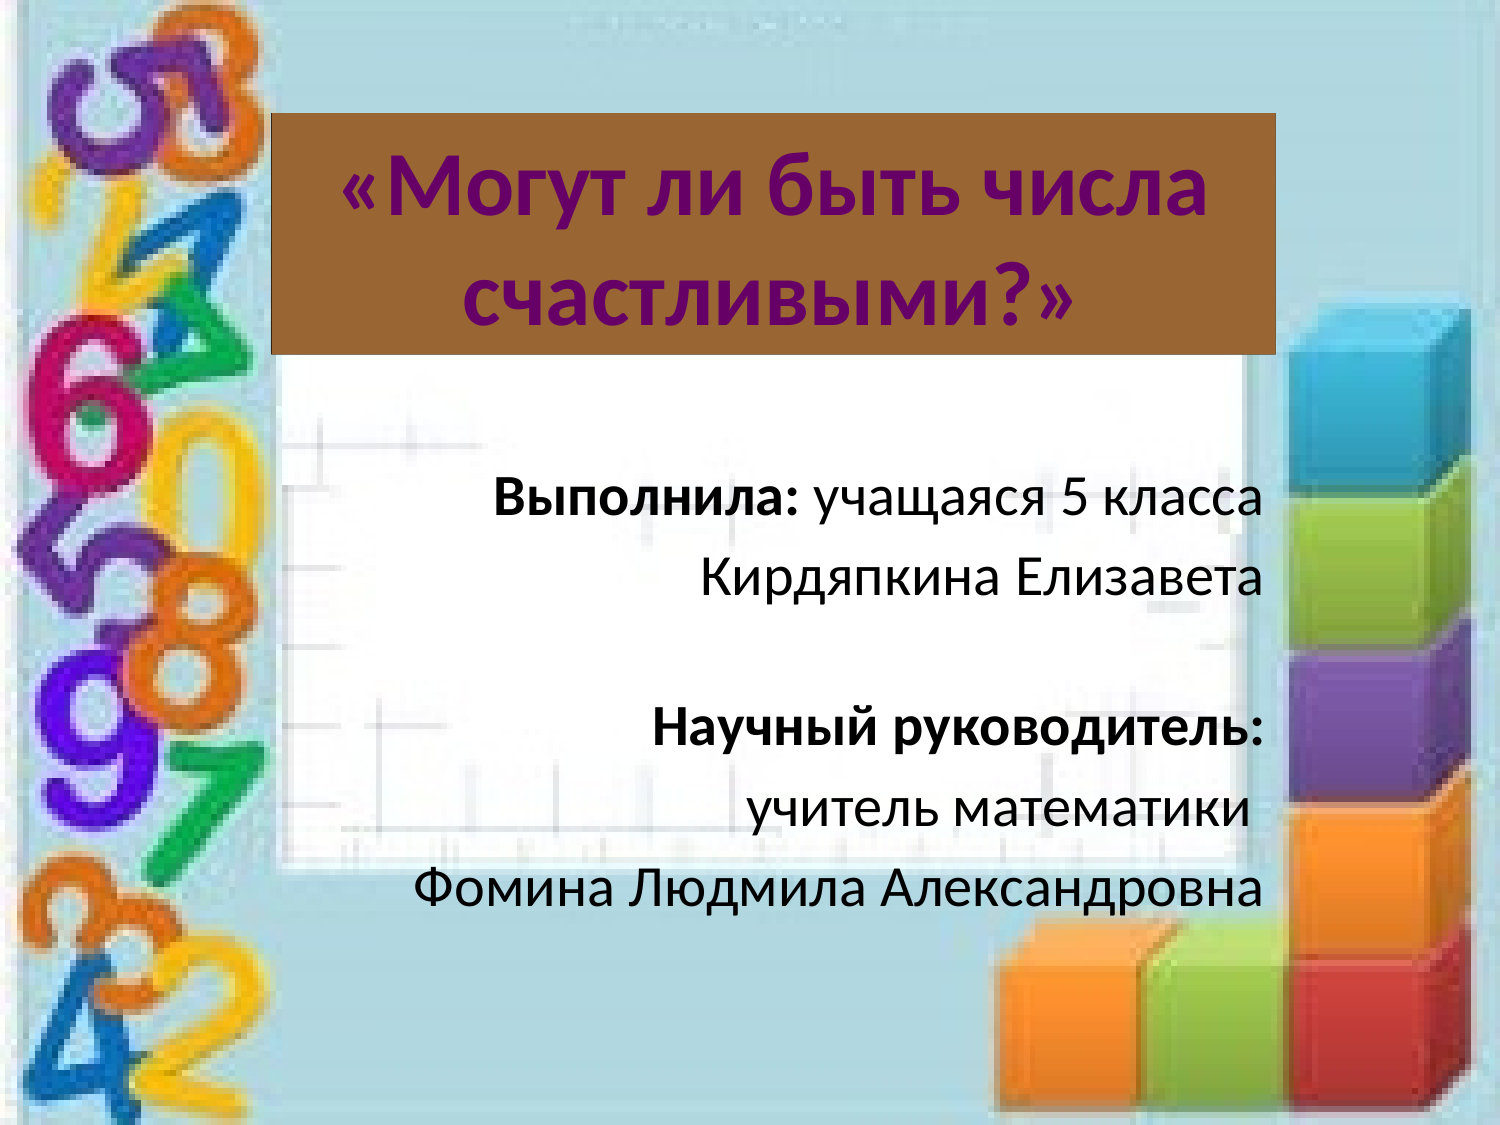

# «Могут ли быть числа счастливыми?»
Выполнила: учащаяся 5 класса
 Кирдяпкина Елизавета
 Научный руководитель:
учитель математики
Фомина Людмила Александровна